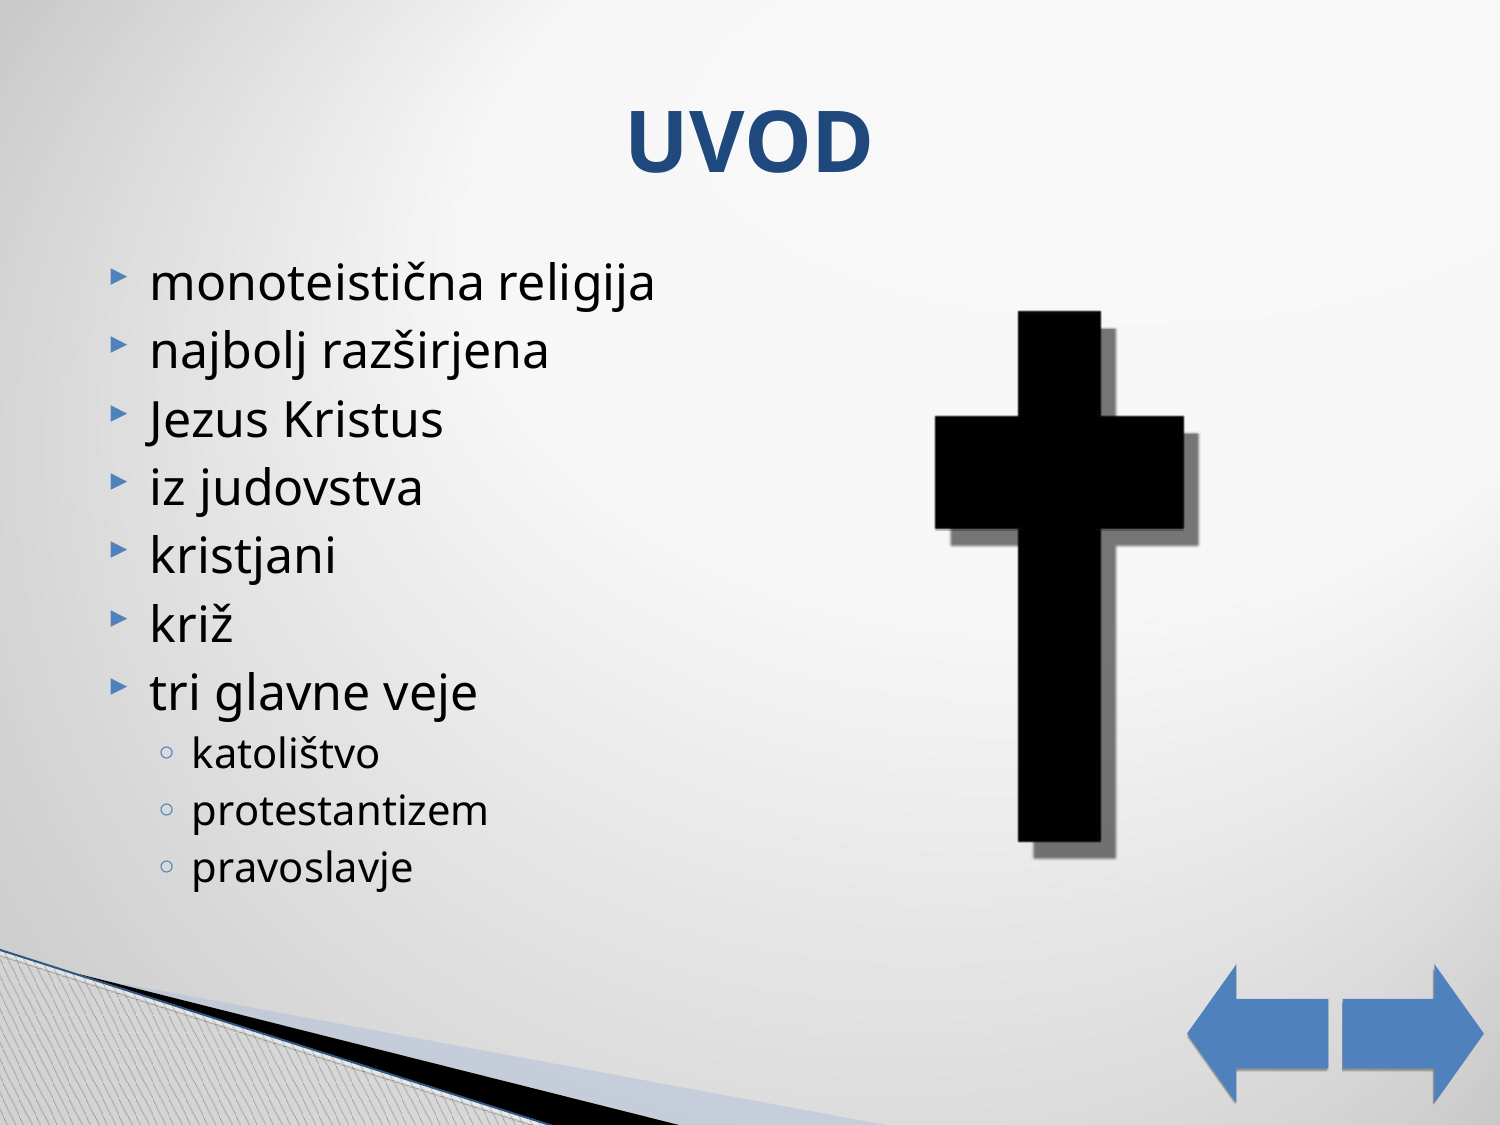

UVOD
# monoteistična religija
najbolj razširjena
Jezus Kristus
iz judovstva
kristjani
križ
tri glavne veje
katolištvo
protestantizem
pravoslavje